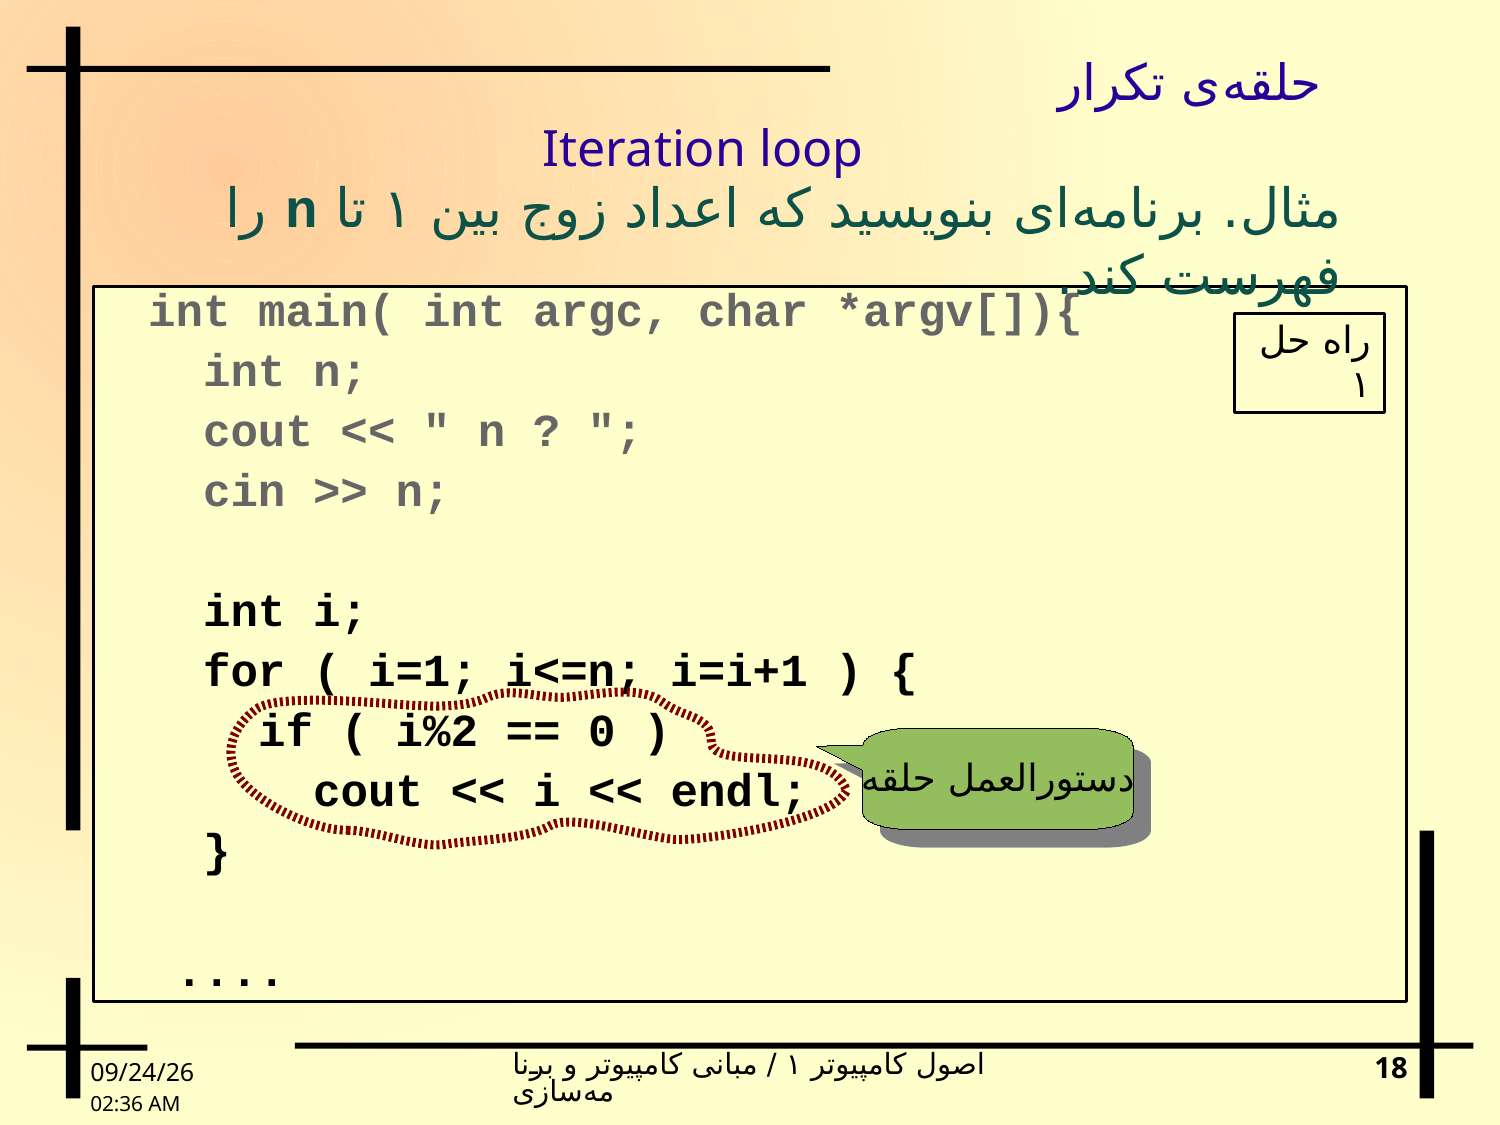

حلقه‌ی تکرار Iteration loop
مثال. برنامه‌ای بنویسید که اعداد زوج بین ۱ تا n را فهرست کند.
# int main( int argc, char *argv[]){
 int n;
 cout << " n ? ";
 cin >> n;
 int i;
 for ( i=1; i<=n; i=i+1 ) {
 if ( i%2 == 0 )
 cout << i << endl;
 }
 ....
راه حل ۱
دستورالعمل حلقه
اصول کامپیوتر ۱ / مبانی کامپیوتر و برنامه‌سازی
18